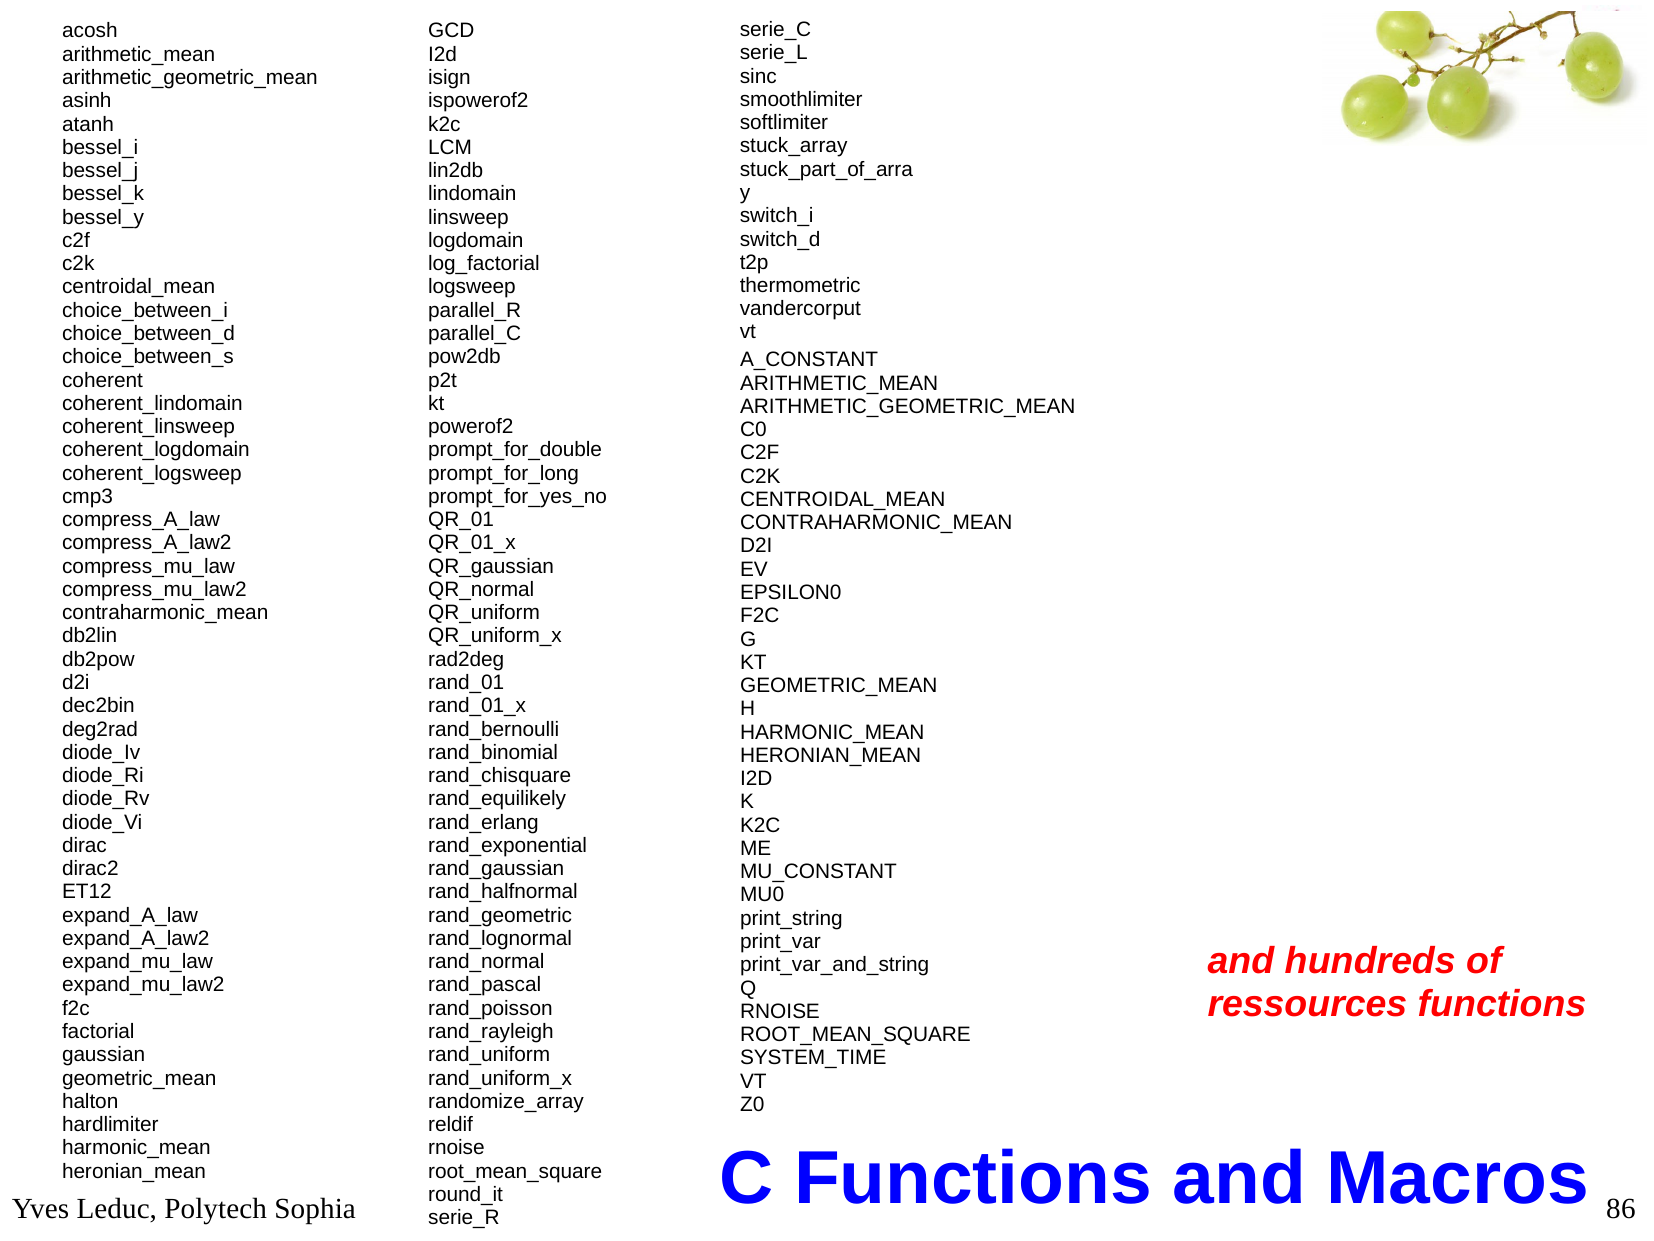

serie_C
serie_L
sinc
smoothlimiter
softlimiter
stuck_array
stuck_part_of_array
switch_i
switch_d
t2p
thermometric
vandercorput
vt
acosh
arithmetic_mean
arithmetic_geometric_mean
asinh
atanh
bessel_i
bessel_j
bessel_k
bessel_y
c2f
c2k
centroidal_mean
choice_between_i
choice_between_d
choice_between_s
coherent
coherent_lindomain
coherent_linsweep
coherent_logdomain
coherent_logsweep
cmp3
compress_A_law
compress_A_law2
compress_mu_law
compress_mu_law2
contraharmonic_mean
db2lin
db2pow
d2i
dec2bin
deg2rad
diode_Iv
diode_Ri
diode_Rv
diode_Vi
dirac
dirac2
ET12
expand_A_law
expand_A_law2
expand_mu_law
expand_mu_law2
f2c
factorial
gaussian
geometric_mean
halton
hardlimiter
harmonic_mean
heronian_mean
GCD
I2d
isign
ispowerof2
k2c
LCM
lin2db
lindomain
linsweep
logdomain
log_factorial
logsweep
parallel_R
parallel_C
pow2db
p2t
kt
powerof2
prompt_for_double
prompt_for_long
prompt_for_yes_no
QR_01
QR_01_x
QR_gaussian
QR_normal
QR_uniform
QR_uniform_x
rad2deg
rand_01
rand_01_x
rand_bernoulli
rand_binomial
rand_chisquare
rand_equilikely
rand_erlang
rand_exponential
rand_gaussian
rand_halfnormal
rand_geometric
rand_lognormal
rand_normal
rand_pascal
rand_poisson
rand_rayleigh
rand_uniform
rand_uniform_x
randomize_array
reldif
rnoise
root_mean_square
round_it
serie_R
A_CONSTANT
ARITHMETIC_MEAN
ARITHMETIC_GEOMETRIC_MEAN
C0
C2F
C2K
CENTROIDAL_MEAN
CONTRAHARMONIC_MEAN
D2I
EV
EPSILON0
F2C
G
KT
GEOMETRIC_MEAN
H
HARMONIC_MEAN
HERONIAN_MEAN
I2D
K
K2C
ME
MU_CONSTANT
MU0
print_string
print_var
print_var_and_string
Q
RNOISE
ROOT_MEAN_SQUARE
SYSTEM_TIME
VT
Z0
and hundreds of
ressources functions
C Functions and Macros
Yves Leduc, Polytech Sophia
86